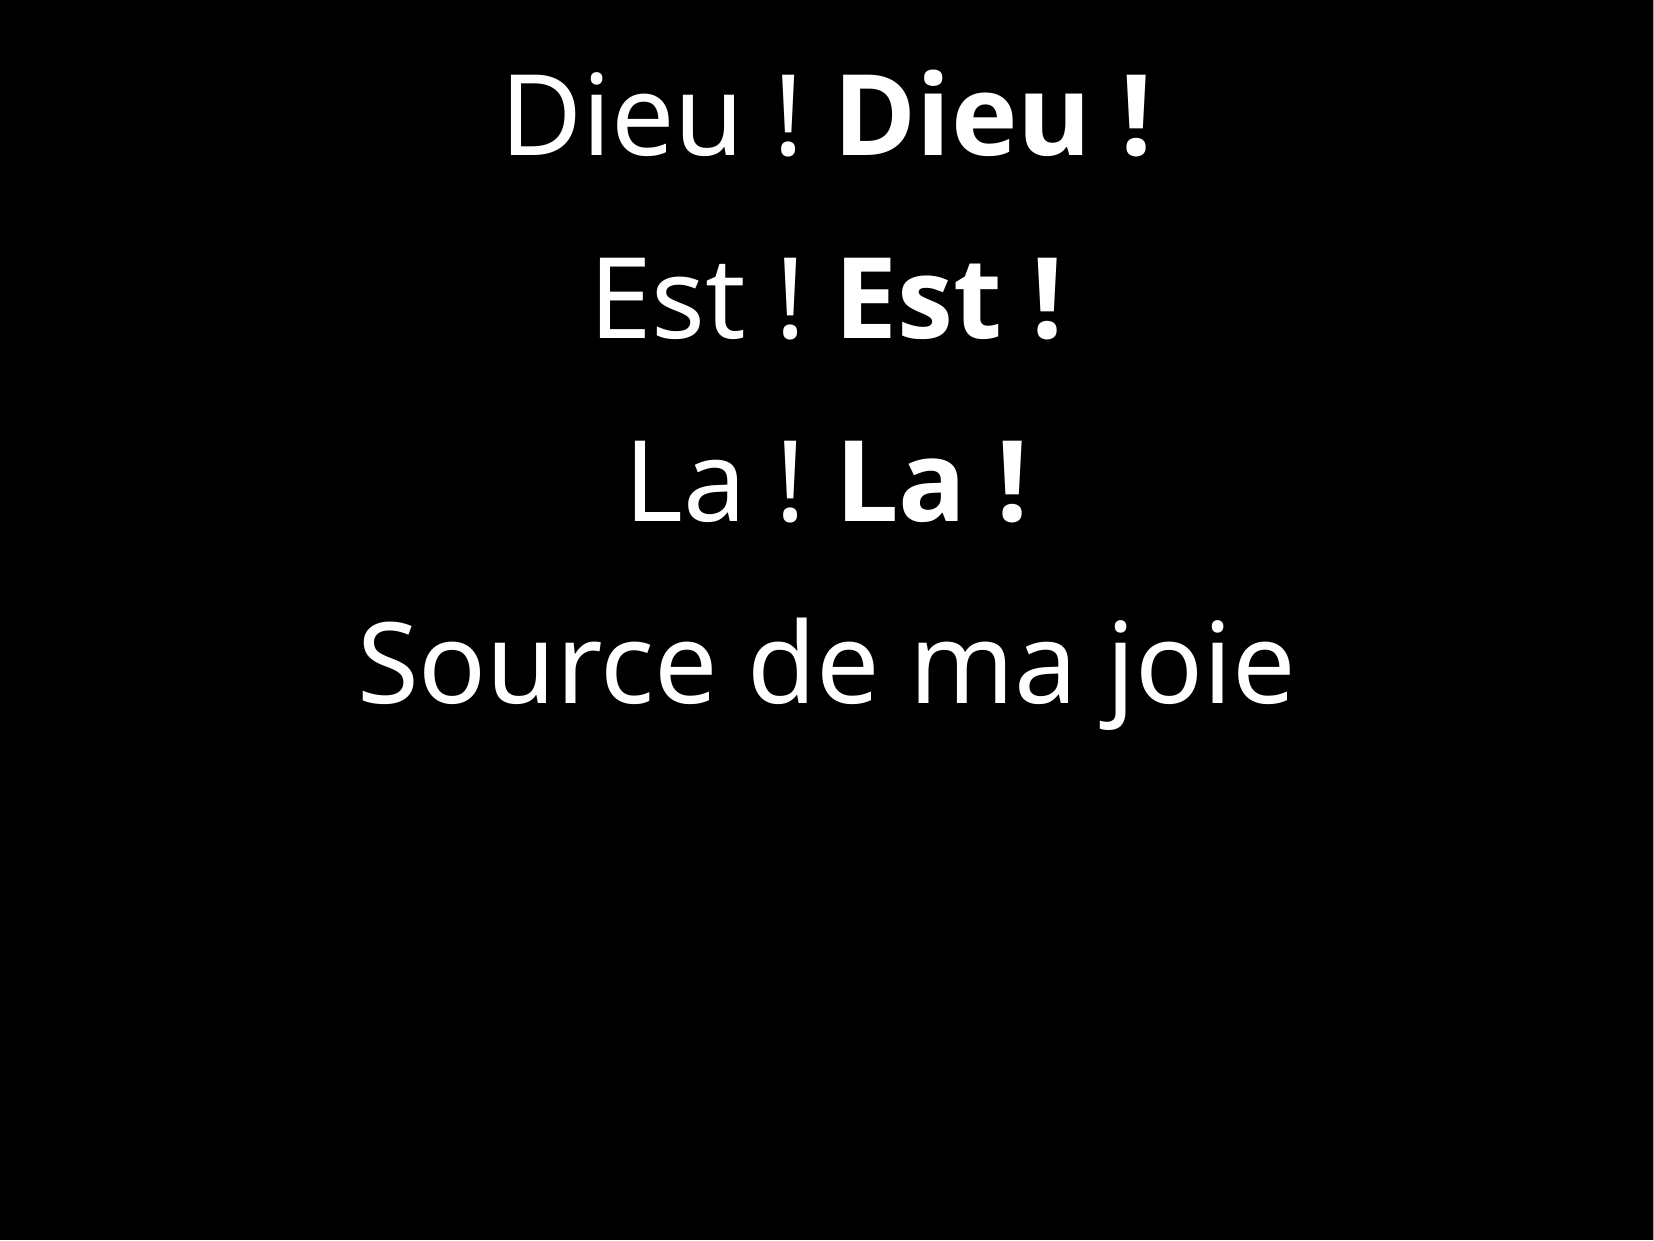

# Dieu ! Dieu !
Est ! Est !
La ! La !
Source de ma joie